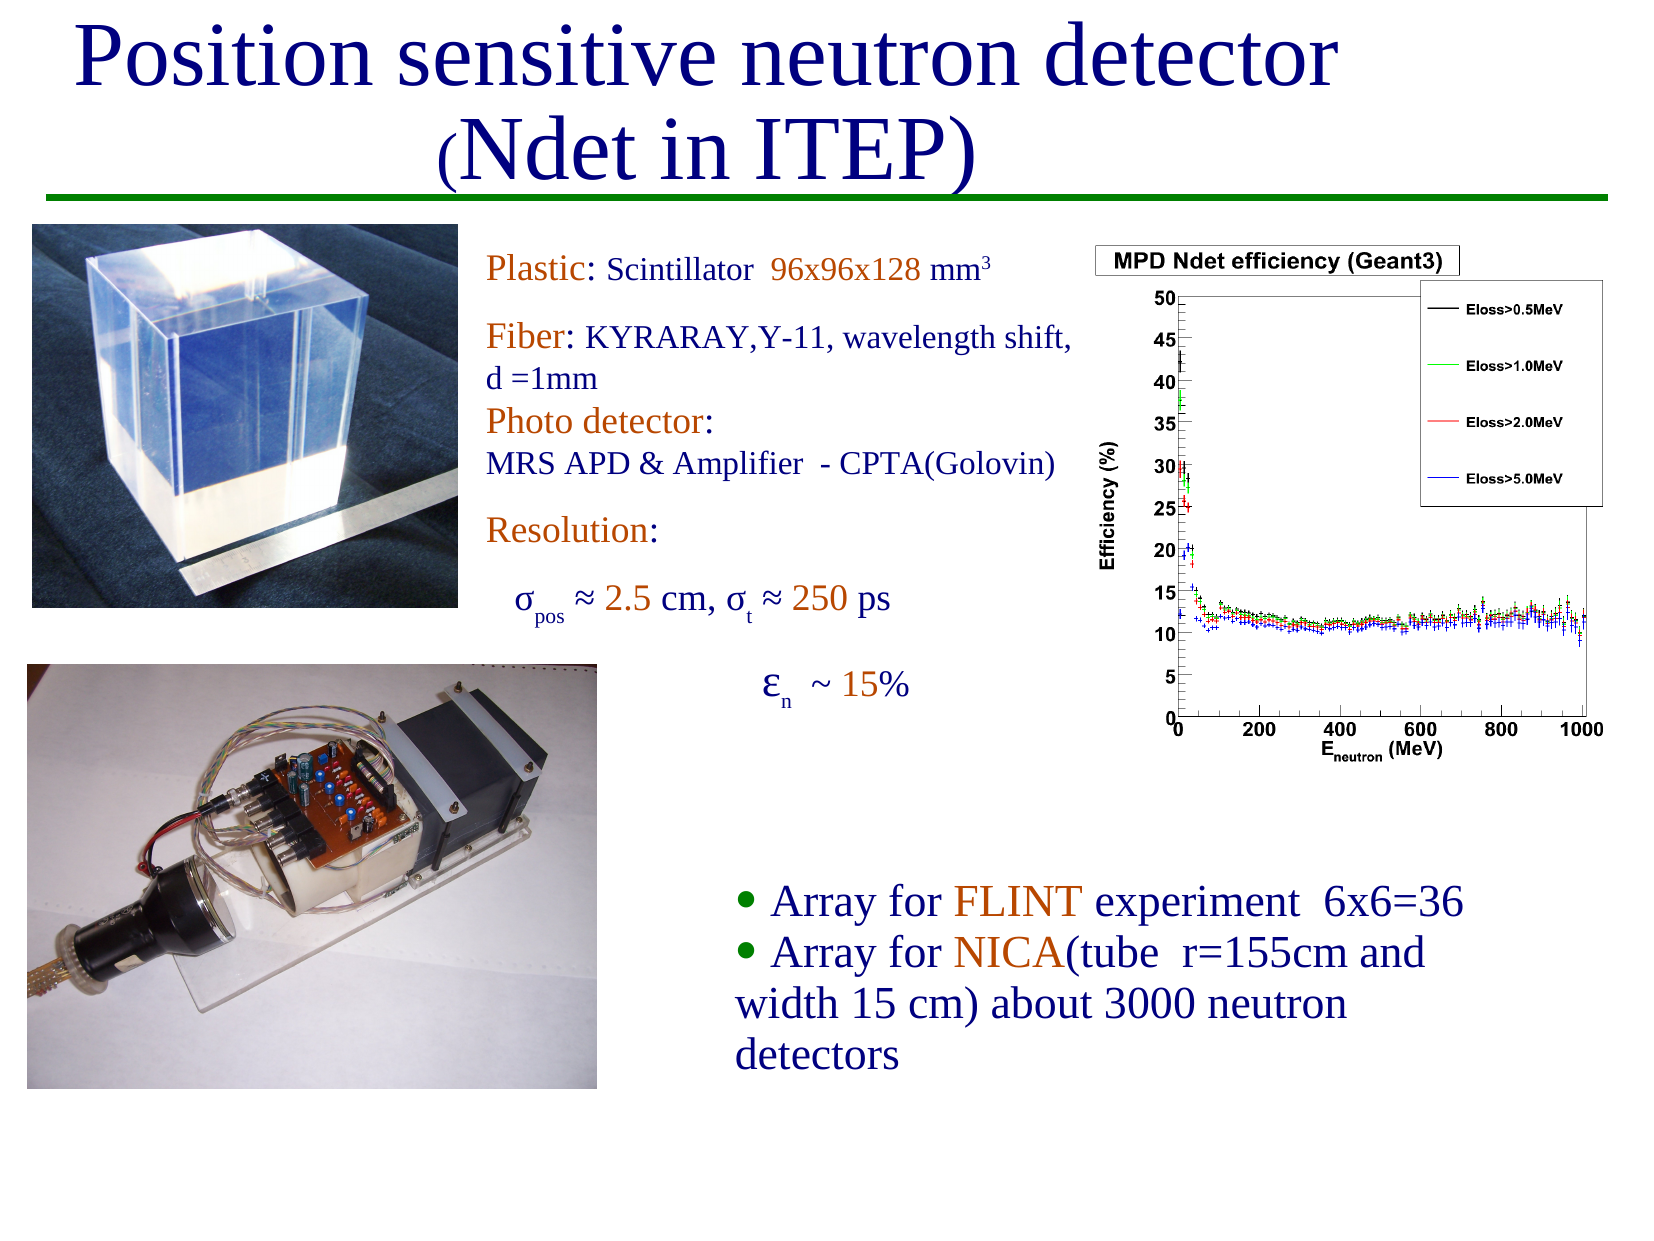

# Position sensitive neutron detector (Ndet in ITEP)
Plastic: Scintillator 96x96x128 mm3
Fiber: KYRARAY,Y-11, wavelength shift, d =1mm
Photo detector:
MRS APD & Amplifier - CPTA(Golovin)
Resolution:
 σpos ≈ 2.5 cm, σt ≈ 250 ps
 εn ~ 15%
 Array for FLINT experiment 6x6=36
 Array for NICA(tube r=155cm and width 15 cm) about 3000 neutron detectors